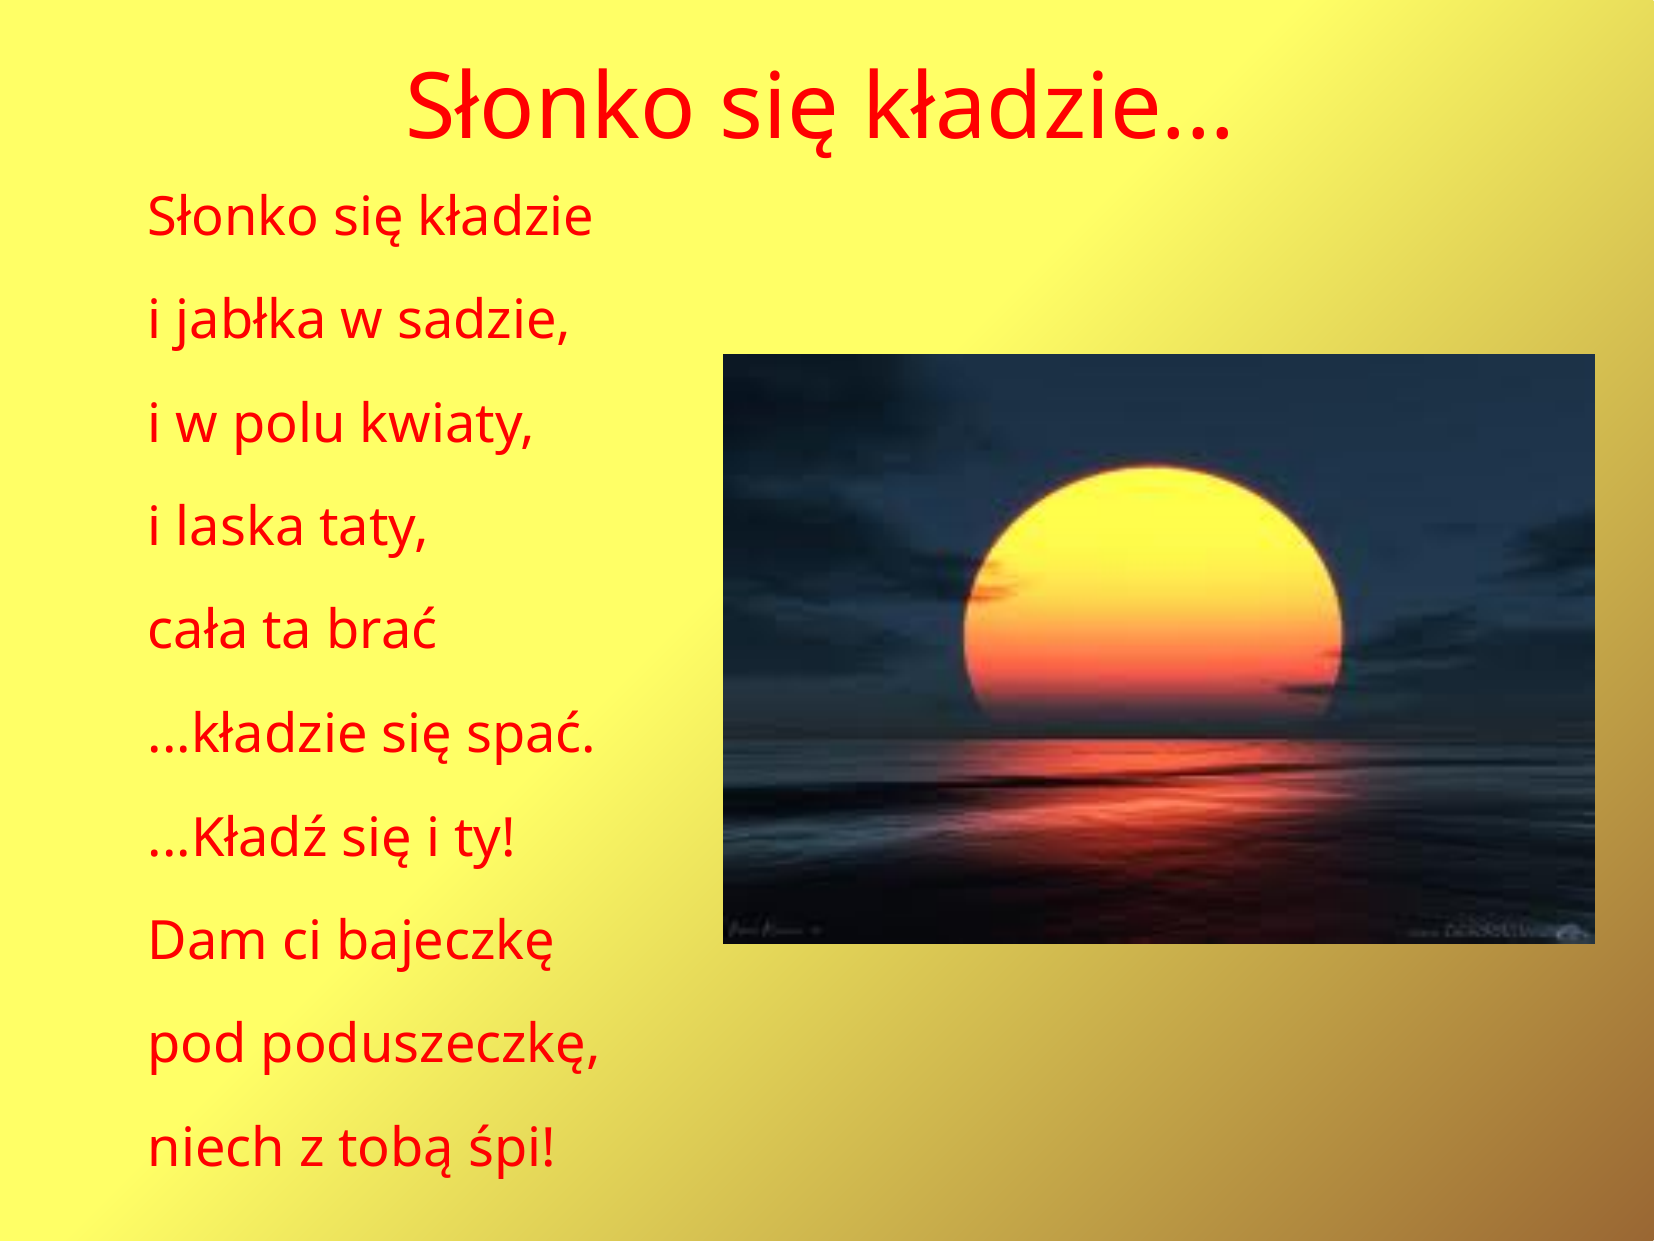

# Słonko się kładzie...
Słonko się kładzie
i jabłka w sadzie,
i w polu kwiaty,
i laska taty,
cała ta brać
...kładzie się spać.
...Kładź się i ty!
Dam ci bajeczkę
pod poduszeczkę,
niech z tobą śpi!